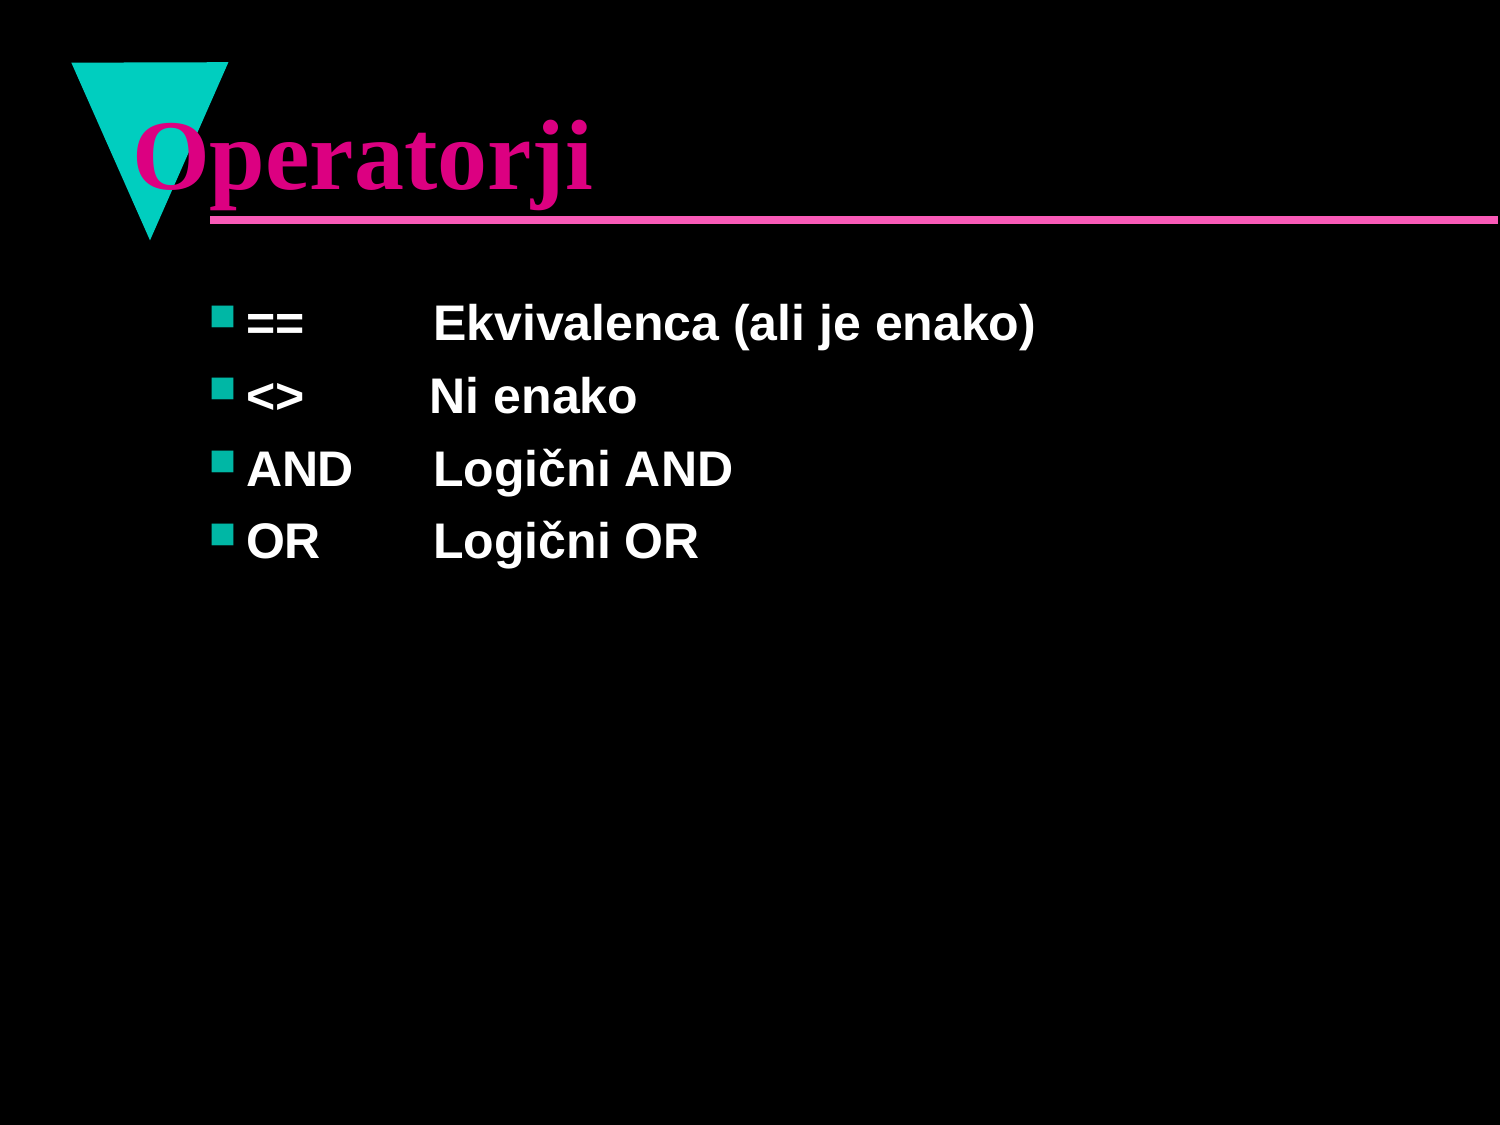

# Operatorji
== 	Ekvivalenca (ali je enako)
<> Ni enako
AND	Logični AND
OR	Logični OR
RVP2
Kreiranje programskih modulov
33